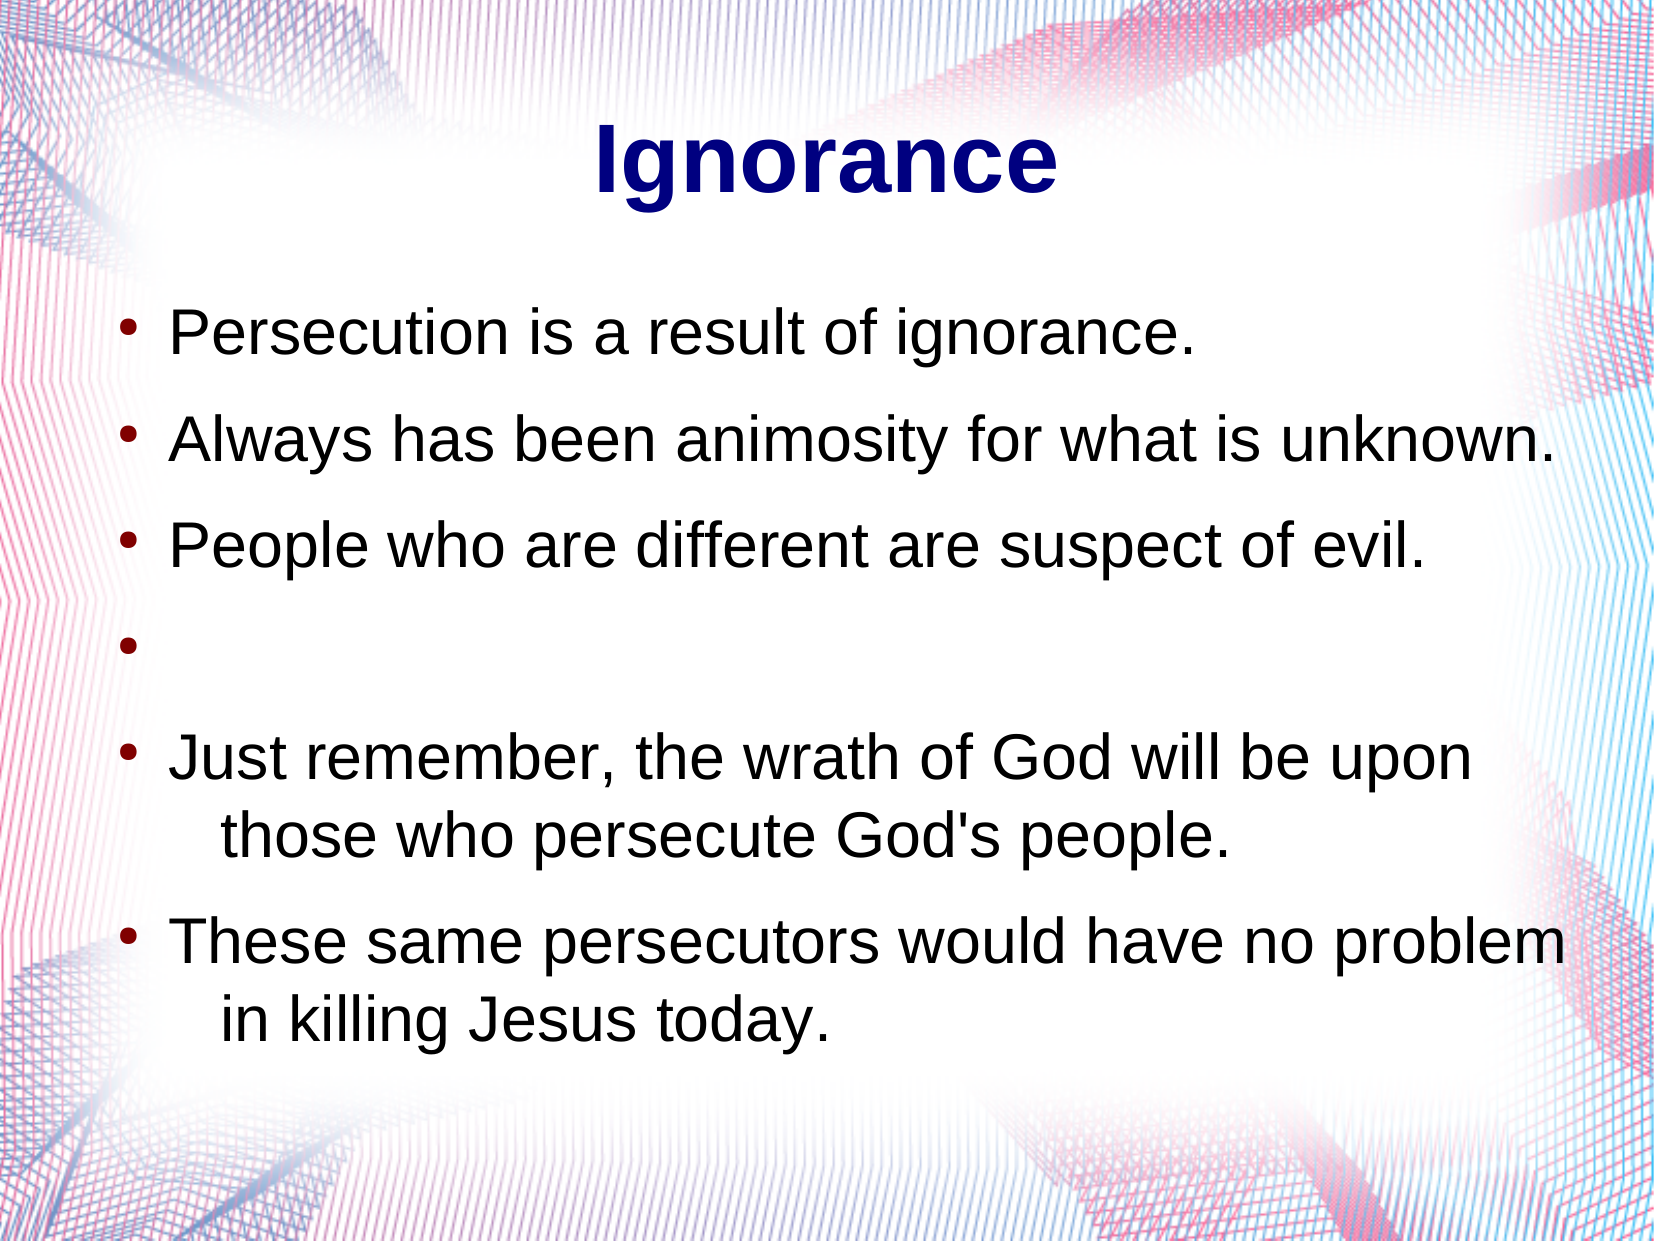

# Ignorance
Persecution is a result of ignorance.
Always has been animosity for what is unknown.
People who are different are suspect of evil.
Just remember, the wrath of God will be upon those who persecute God's people.
These same persecutors would have no problem in killing Jesus today.